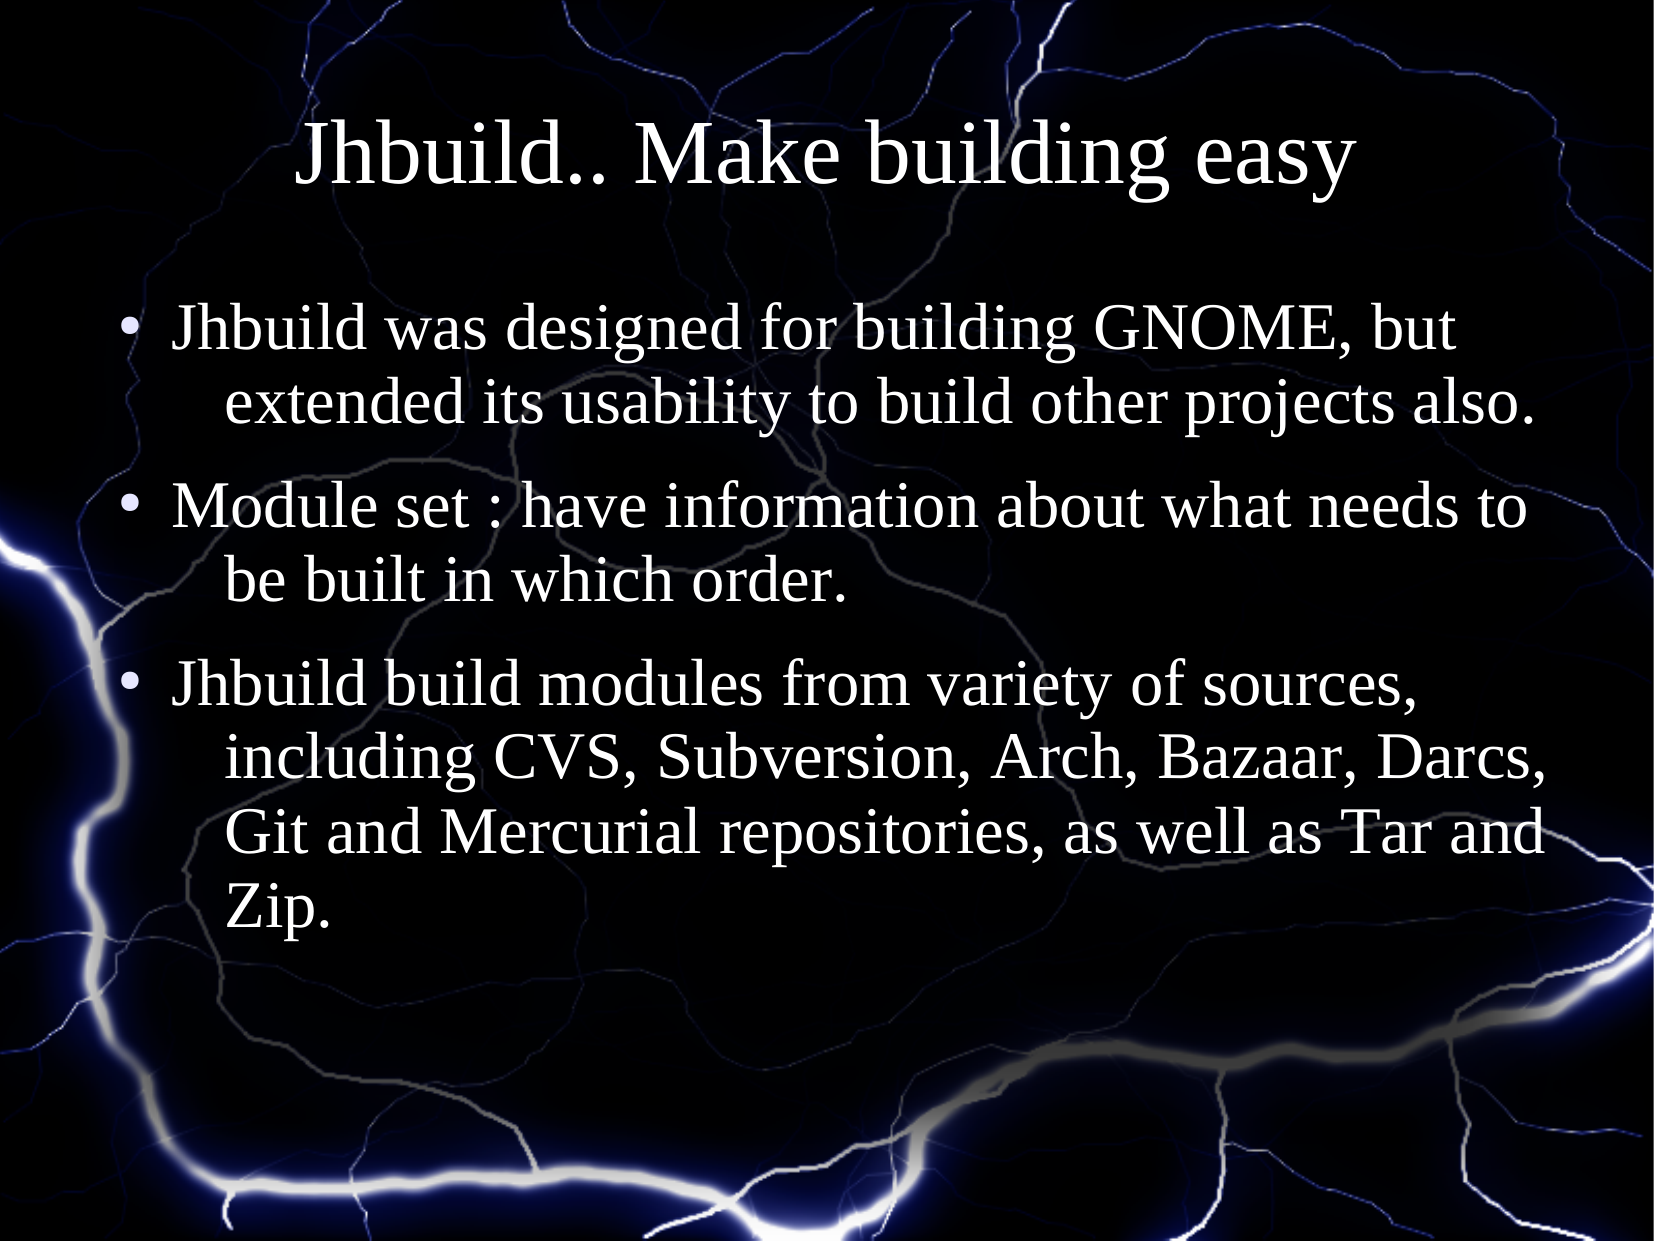

# Jhbuild.. Make building easy
Jhbuild was designed for building GNOME, but extended its usability to build other projects also.
Module set : have information about what needs to be built in which order.
Jhbuild build modules from variety of sources, including CVS, Subversion, Arch, Bazaar, Darcs, Git and Mercurial repositories, as well as Tar and Zip.